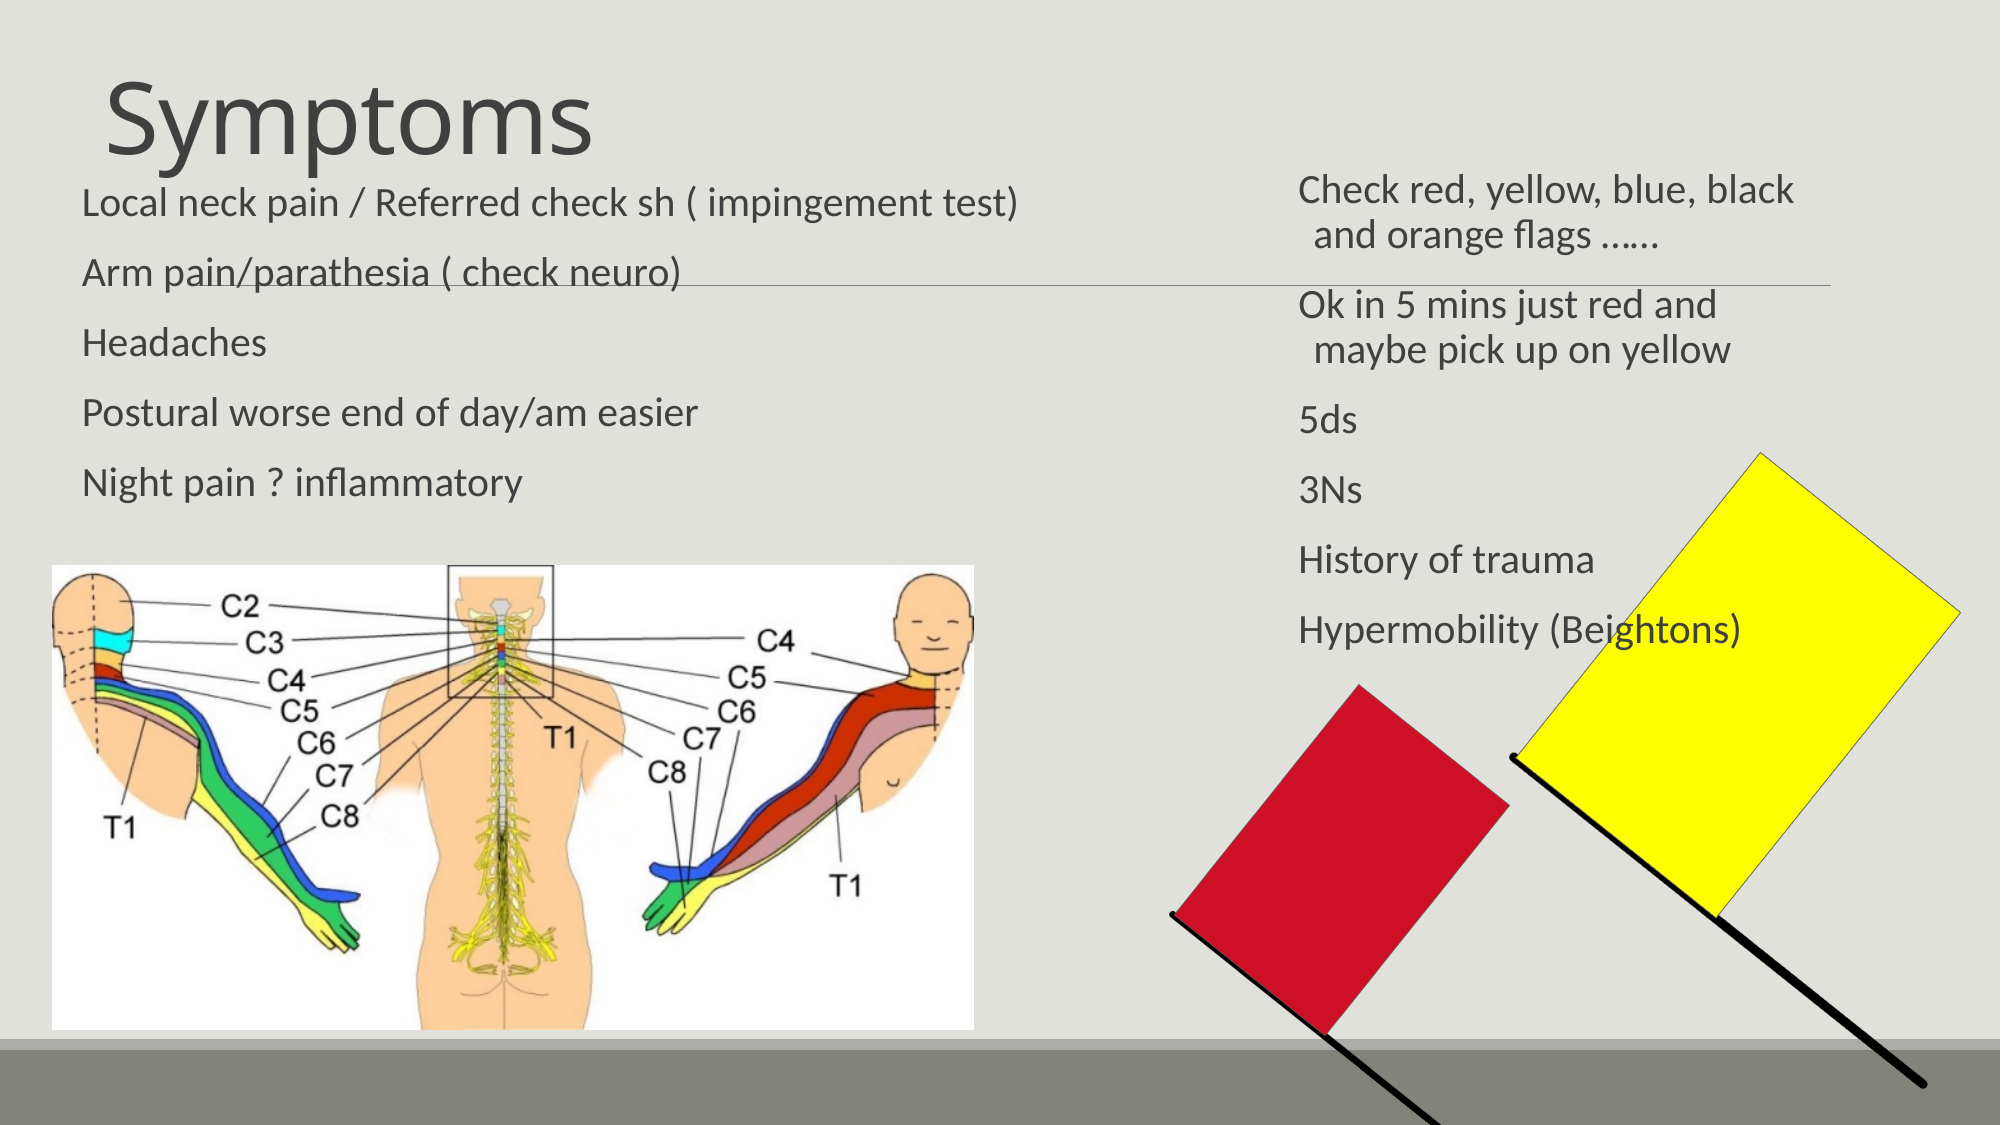

# Symptoms
Check red, yellow, blue, black and orange flags ……
Ok in 5 mins just red and maybe pick up on yellow
5ds
3Ns
History of trauma
Hypermobility (Beightons)
Local neck pain / Referred check sh ( impingement test)
Arm pain/parathesia ( check neuro)
Headaches
Postural worse end of day/am easier
Night pain ? inflammatory